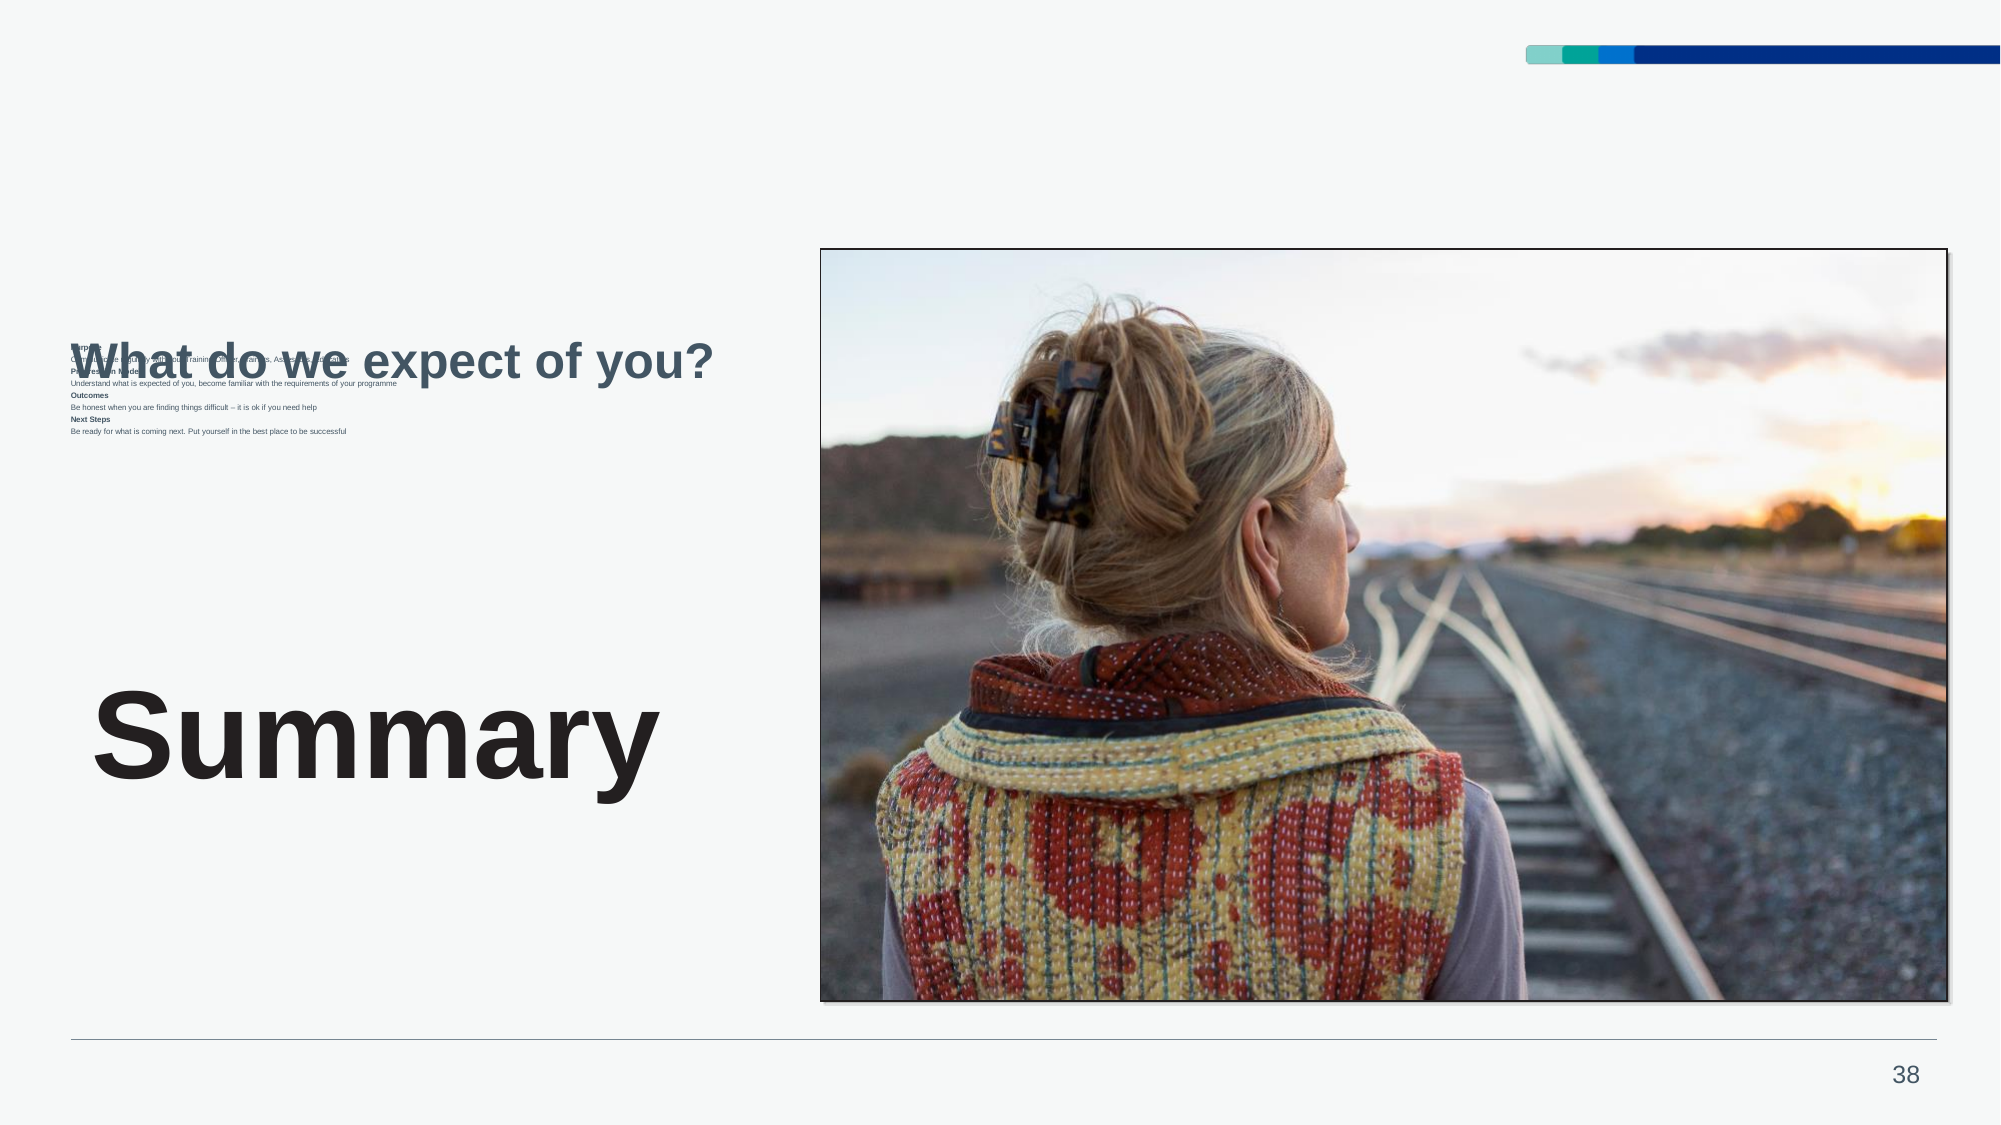

# Purpose
Communicate regularly with your Training Officer, Trainers, Assessors, Educators
Progression Model
Understand what is expected of you, become familiar with the requirements of your programme
Outcomes
Be honest when you are finding things difficult – it is ok if you need help
Next Steps
Be ready for what is coming next. Put yourself in the best place to be successful
What do we expect of you?
 Summary